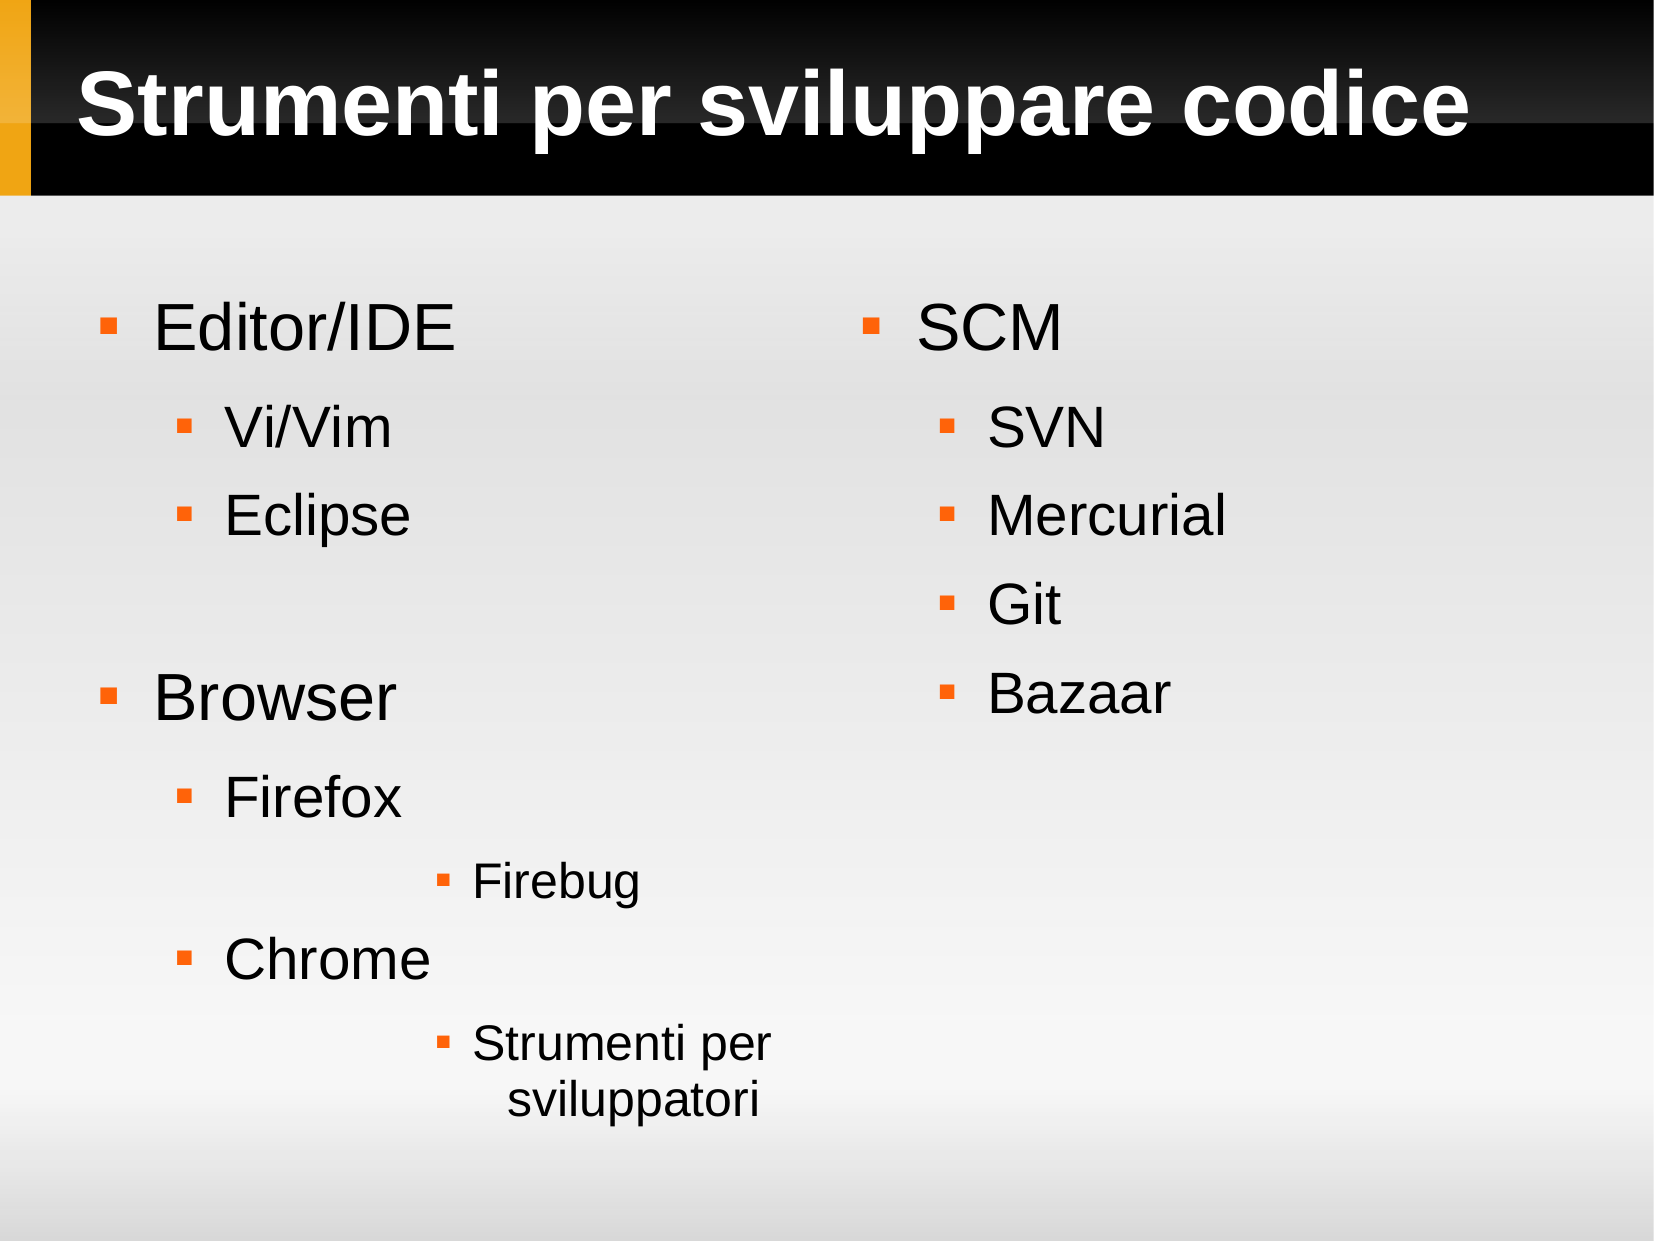

# Strumenti per sviluppare codice
Editor/IDE
Vi/Vim
Eclipse
Browser
Firefox
Firebug
Chrome
Strumenti per sviluppatori
SCM
SVN
Mercurial
Git
Bazaar